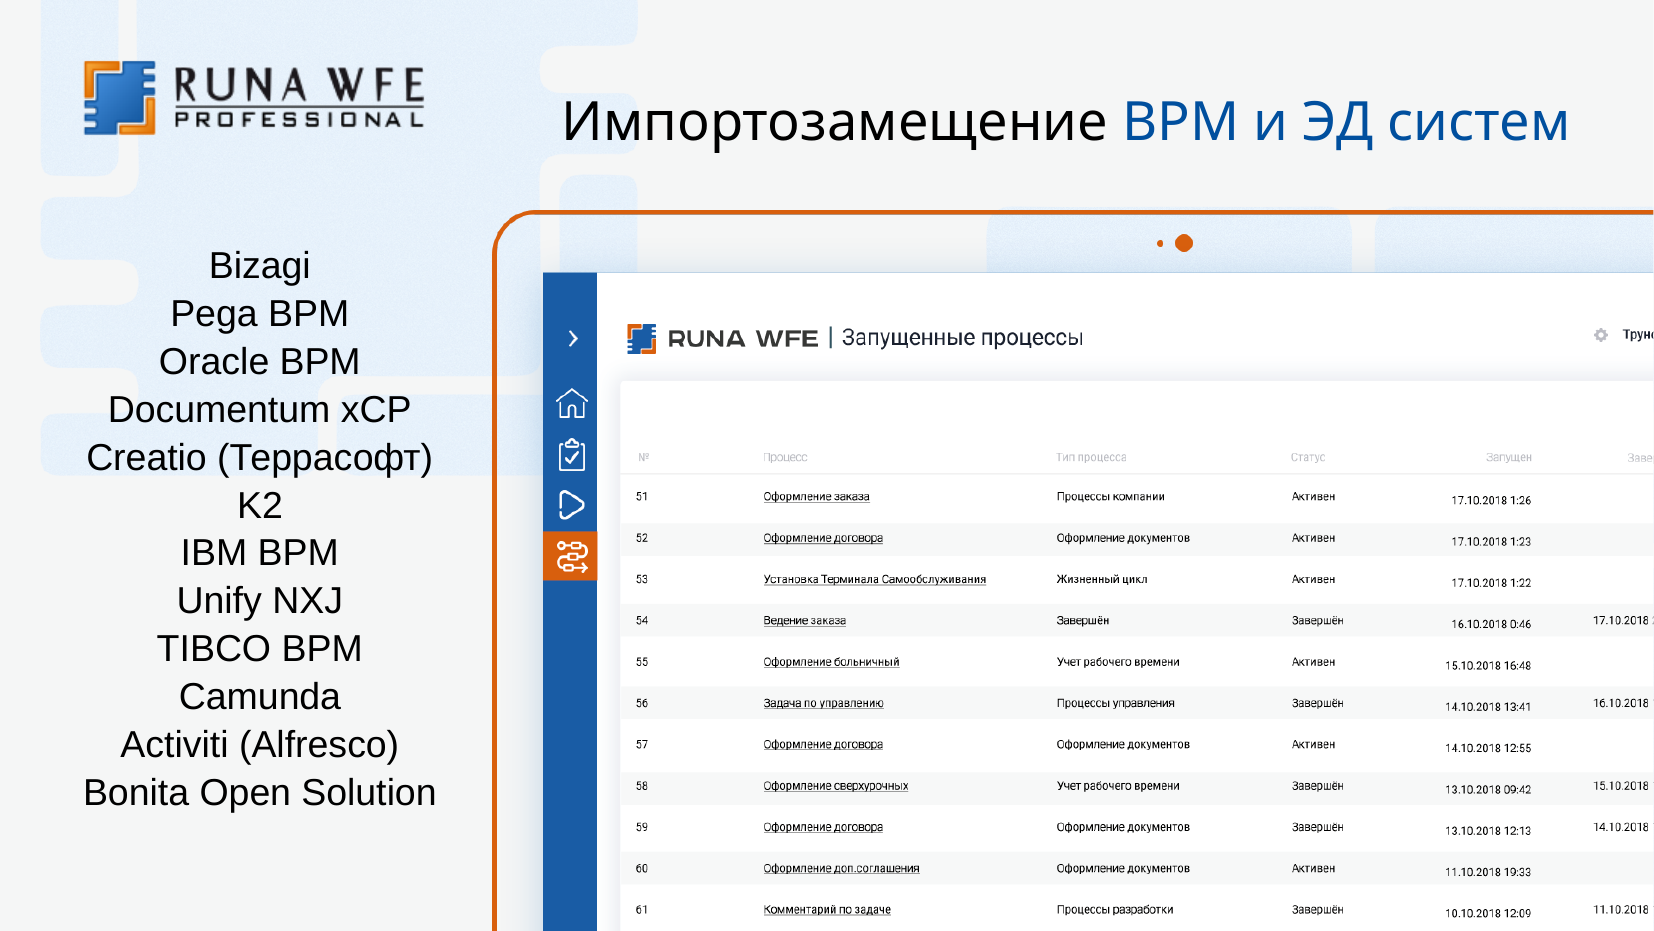

# Импортозамещение BPM и ЭД систем
Bizagi
Pega BPM
Oracle BPM
Documentum xCP
Creatio (Террасофт)
K2
IBM BPM
Unify NXJ
TIBCO BPM
Camunda
Activiti (Alfresco)
Bonita Open Solution